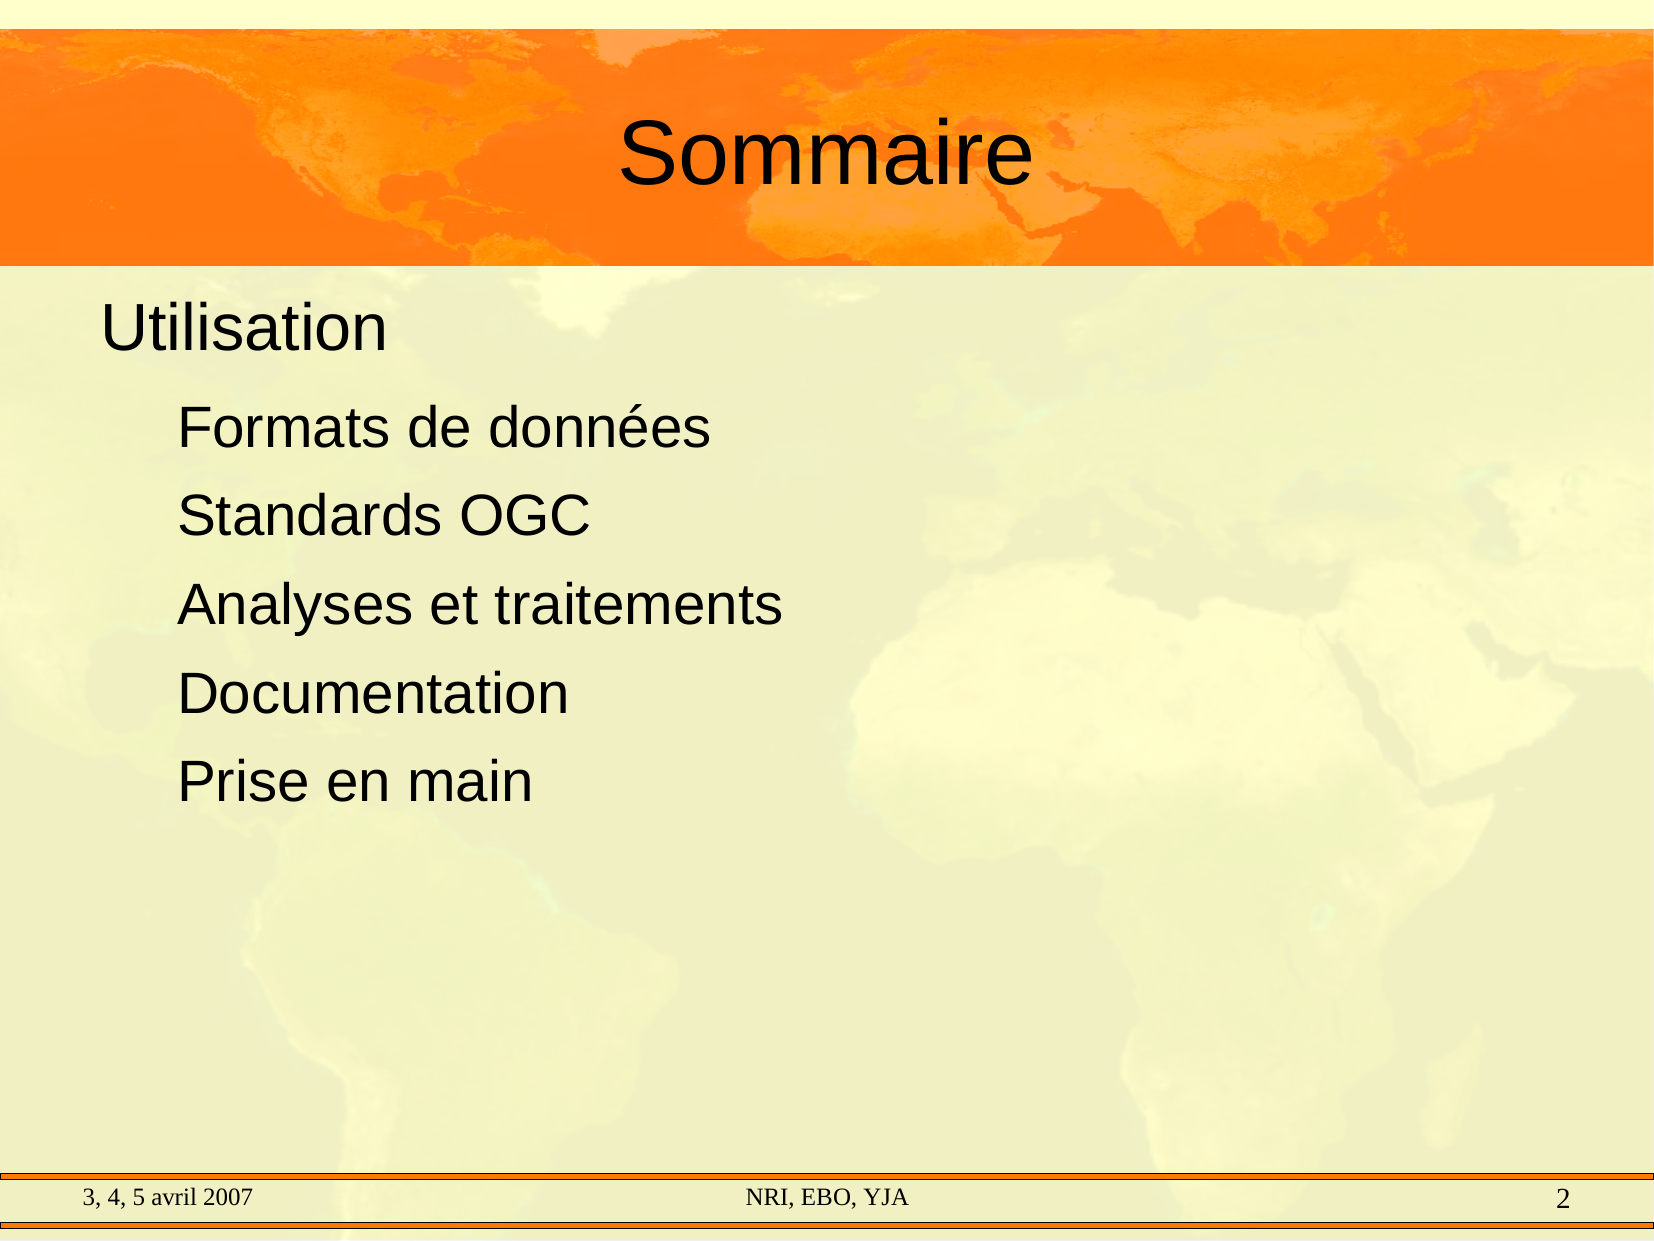

# Sommaire
Utilisation
Formats de données
Standards OGC
Analyses et traitements
Documentation
Prise en main
3, 4, 5 avril 2007
NRI, EBO, YJA
2